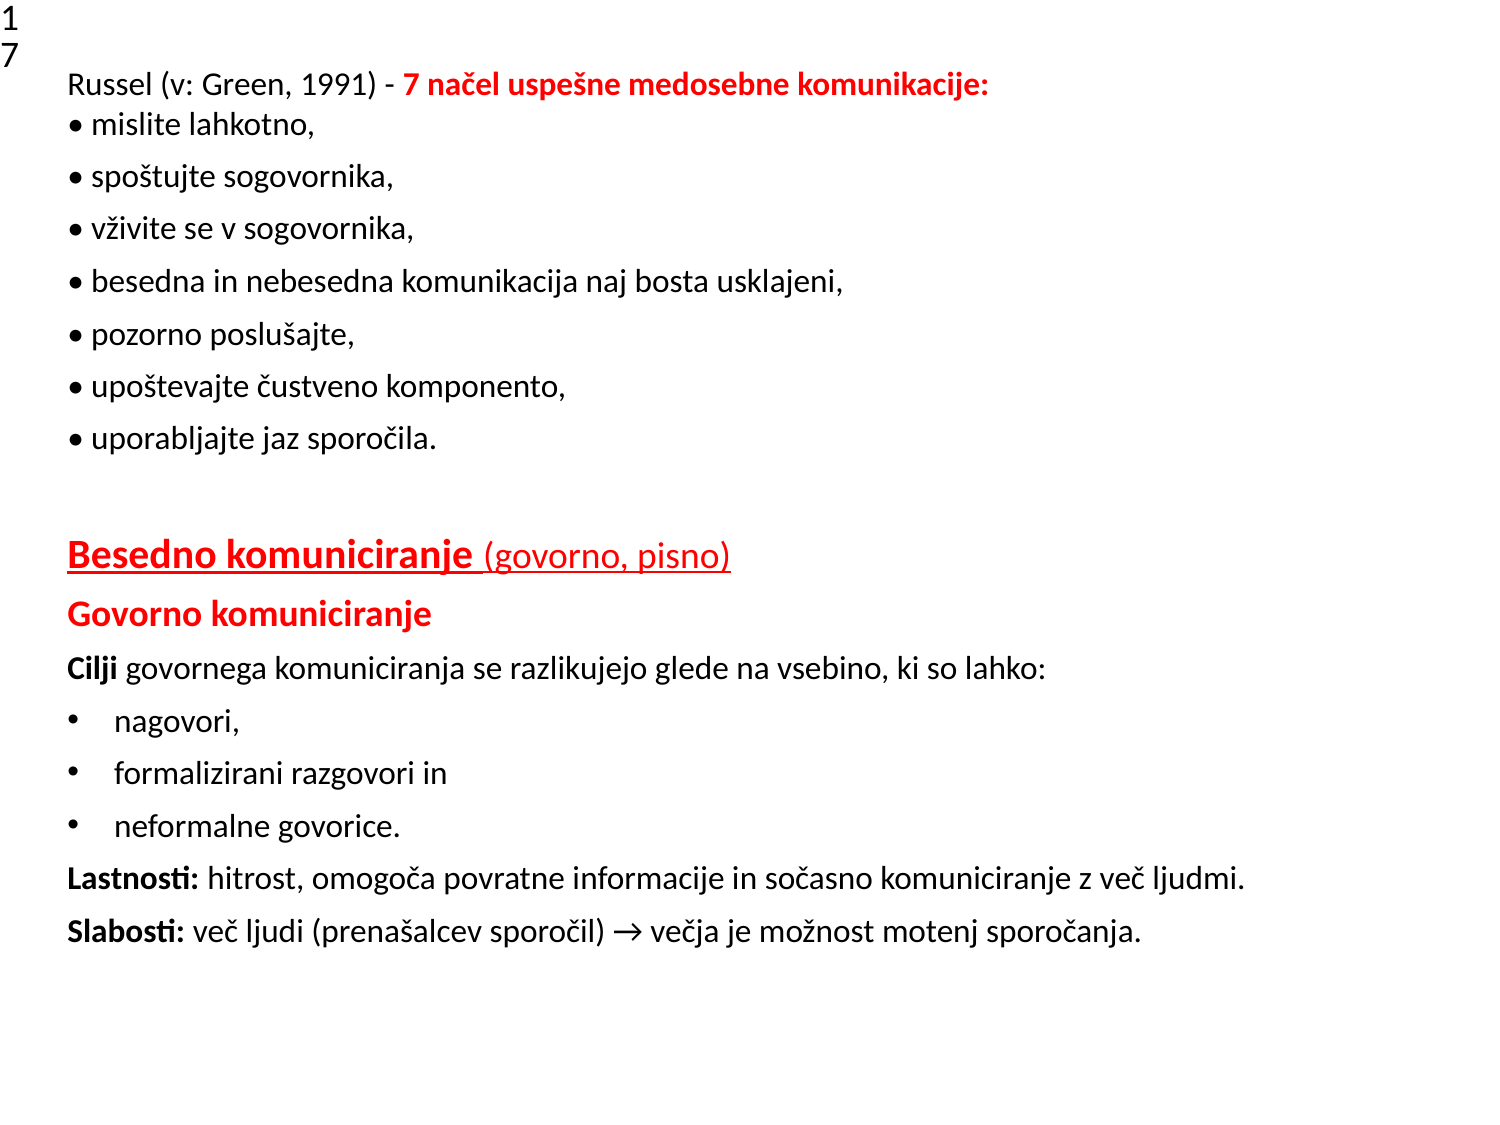

Russel (v: Green, 1991) - 7 načel uspešne medosebne komunikacije:
• mislite lahkotno,
• spoštujte sogovornika,
• vživite se v sogovornika,
• besedna in nebesedna komunikacija naj bosta usklajeni,
• pozorno poslušajte,
• upoštevajte čustveno komponento,
• uporabljajte jaz sporočila.
Besedno komuniciranje (govorno, pisno)
Govorno komuniciranje
Cilji govornega komuniciranja se razlikujejo glede na vsebino, ki so lahko:
nagovori,
formalizirani razgovori in
neformalne govorice.
Lastnosti: hitrost, omogoča povratne informacije in sočasno komuniciranje z več ljudmi.
Slabosti: več ljudi (prenašalcev sporočil) → večja je možnost motenj sporočanja.